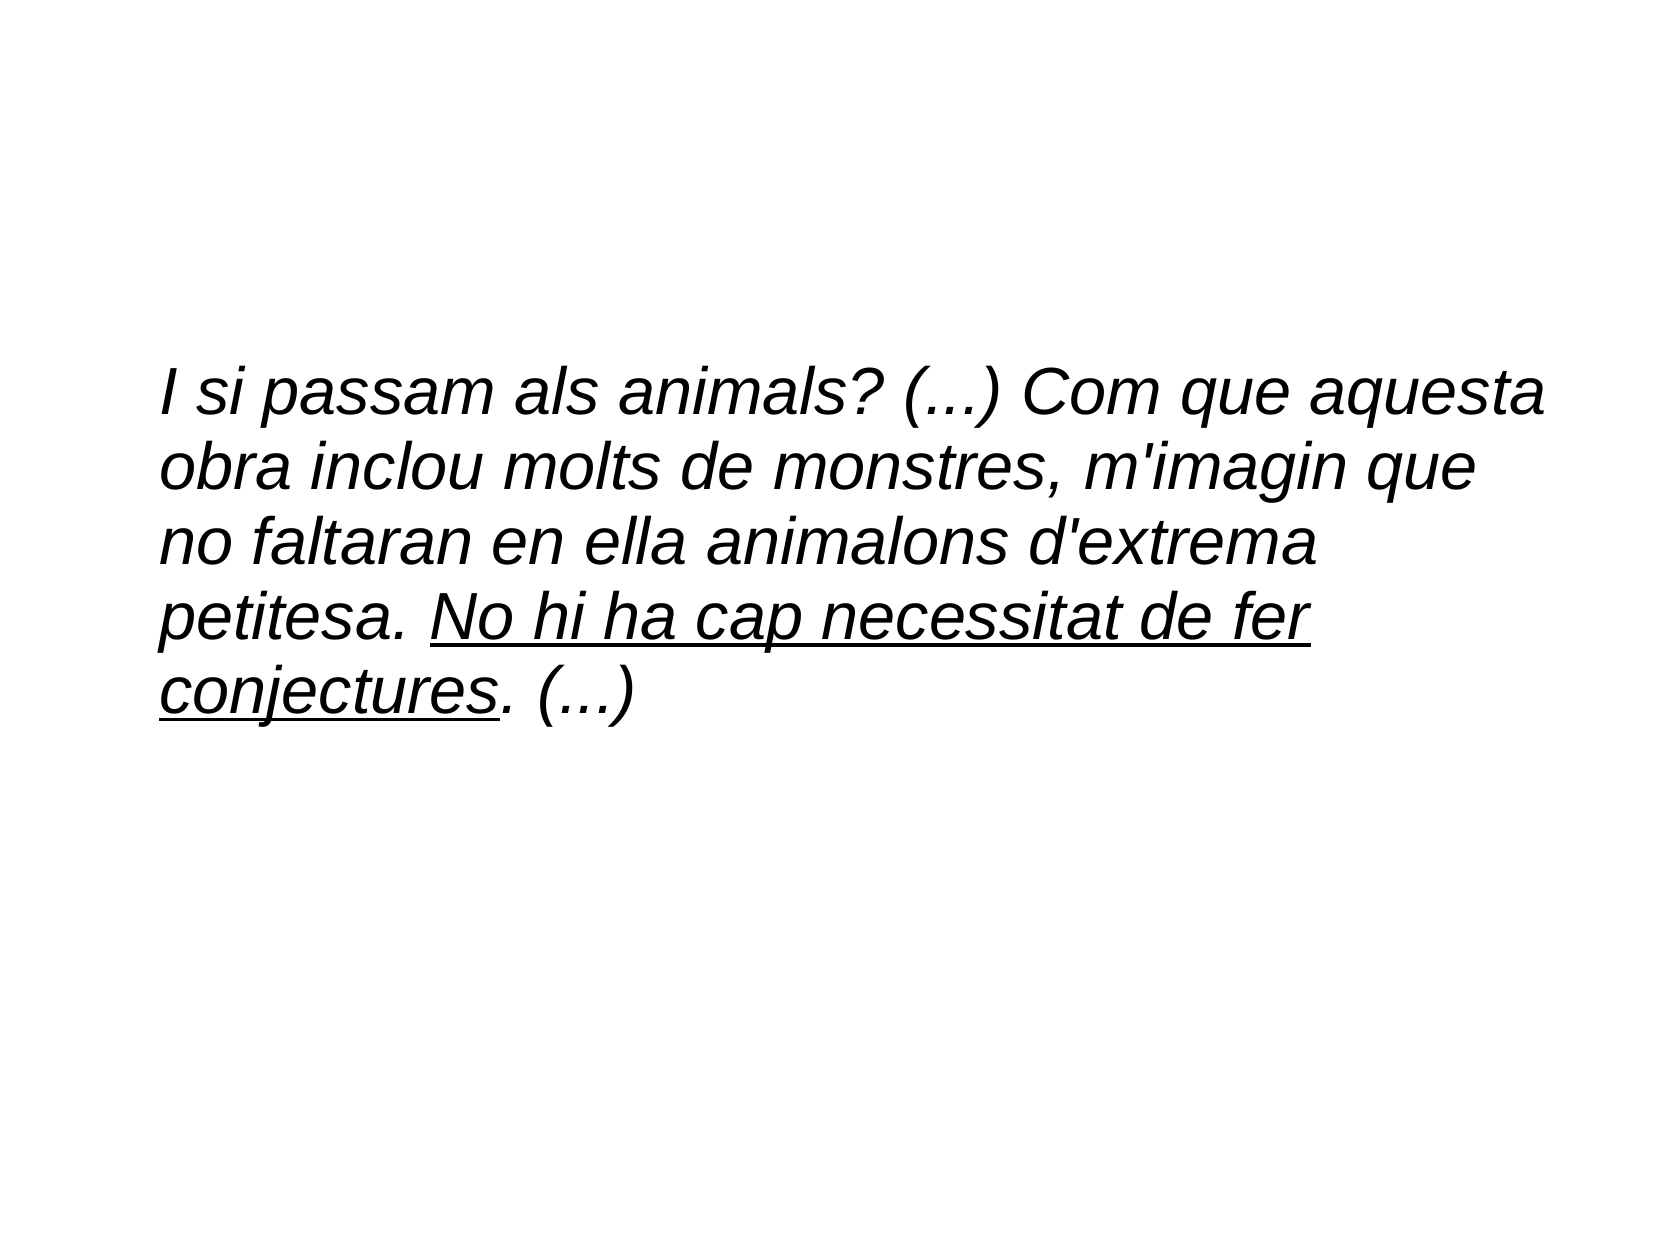

# I si passam als animals? (...) Com que aquesta obra inclou molts de monstres, m'imagin que no faltaran en ella animalons d'extrema petitesa. No hi ha cap necessitat de fer conjectures. (...)